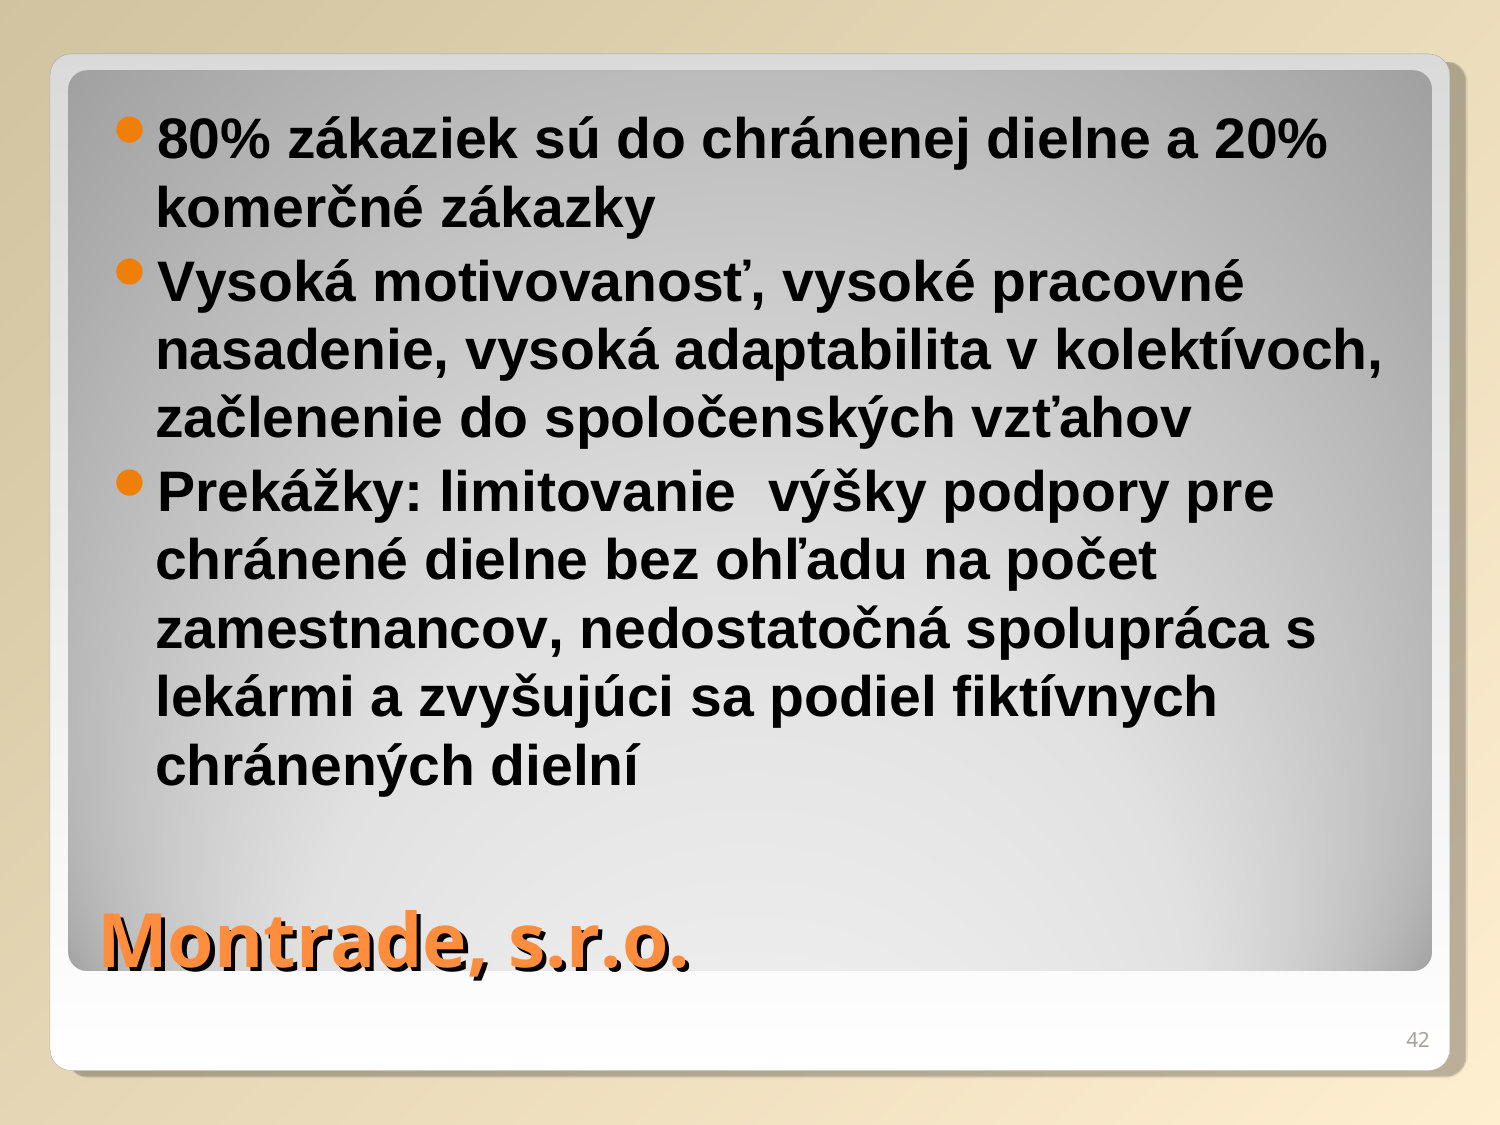

80% zákaziek sú do chránenej dielne a 20% komerčné zákazky
Vysoká motivovanosť, vysoké pracovné nasadenie, vysoká adaptabilita v kolektívoch, začlenenie do spoločenských vzťahov
Prekážky: limitovanie výšky podpory pre chránené dielne bez ohľadu na počet zamestnancov, nedostatočná spolupráca s lekármi a zvyšujúci sa podiel fiktívnych chránených dielní
# Montrade, s.r.o.